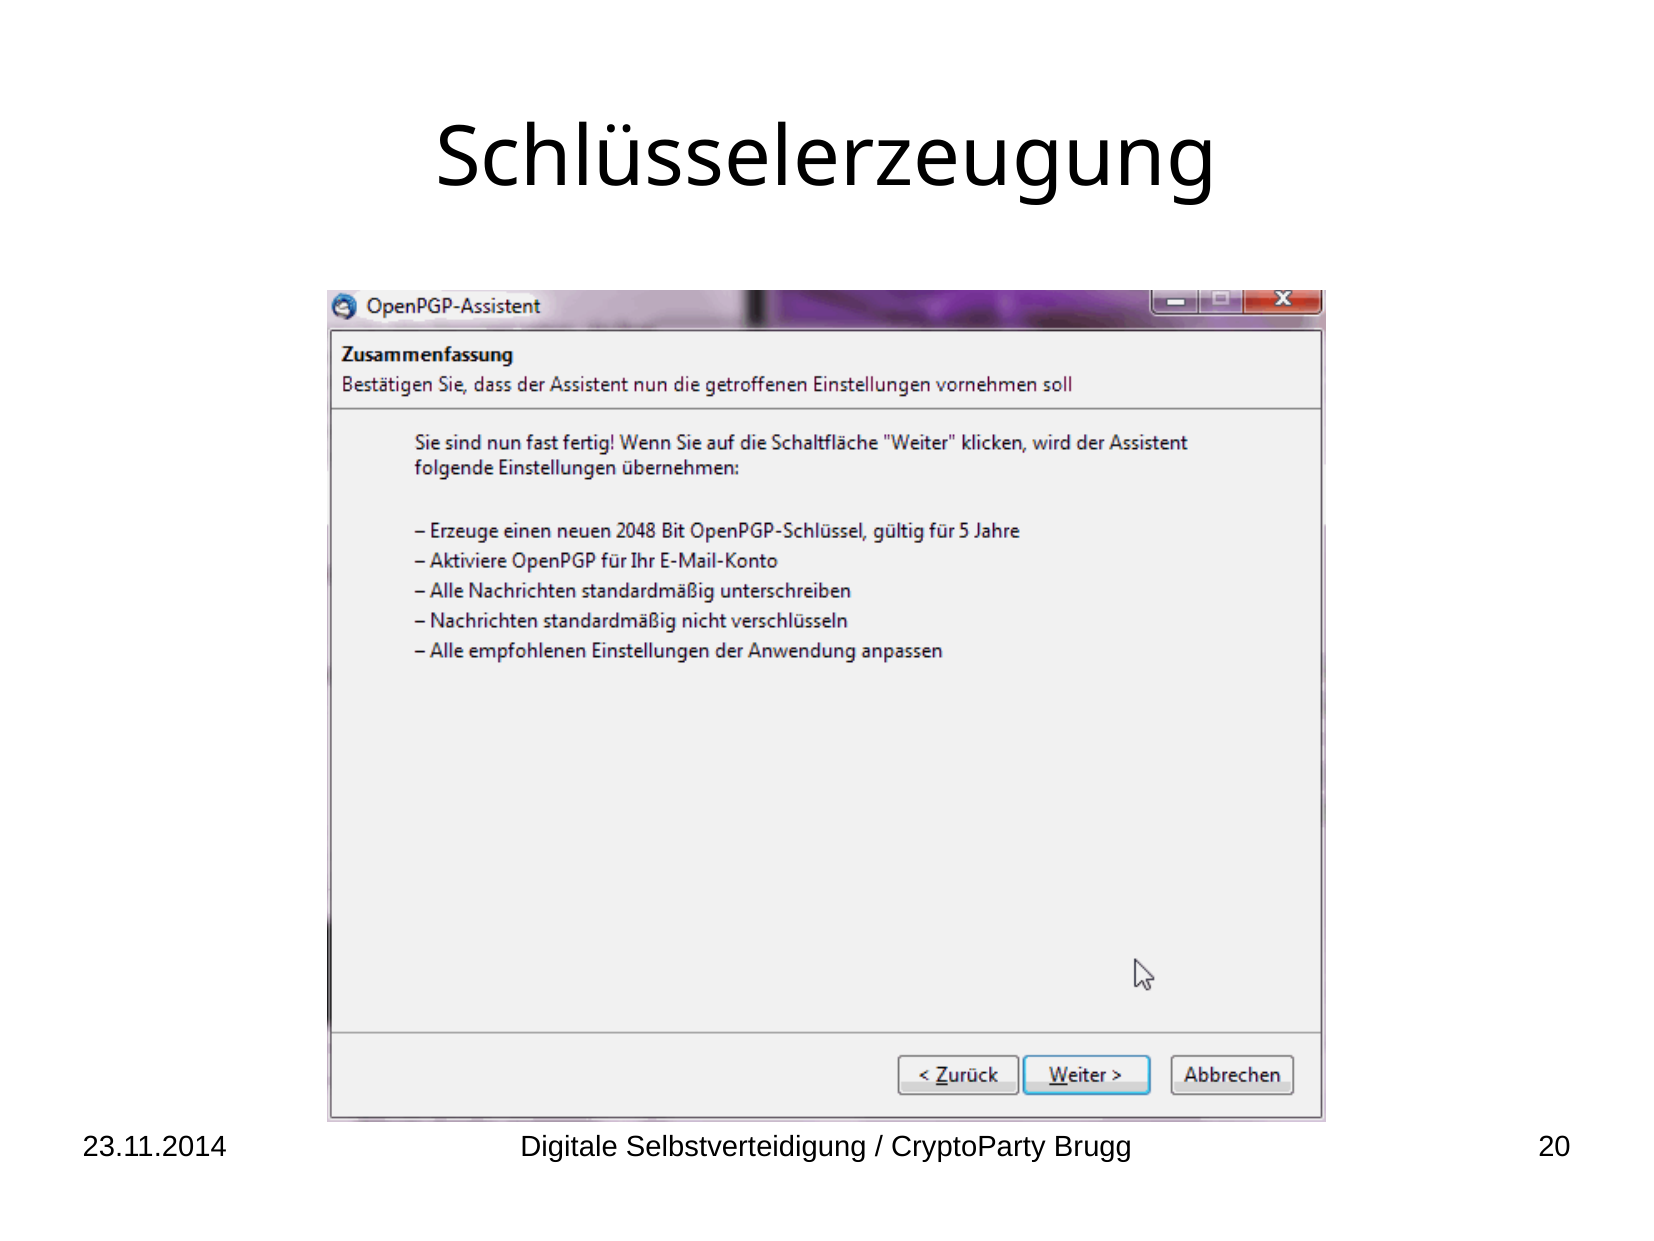

# Schlüsselerzeugung
23.11.2014
Digitale Selbstverteidigung / CryptoParty Brugg
20